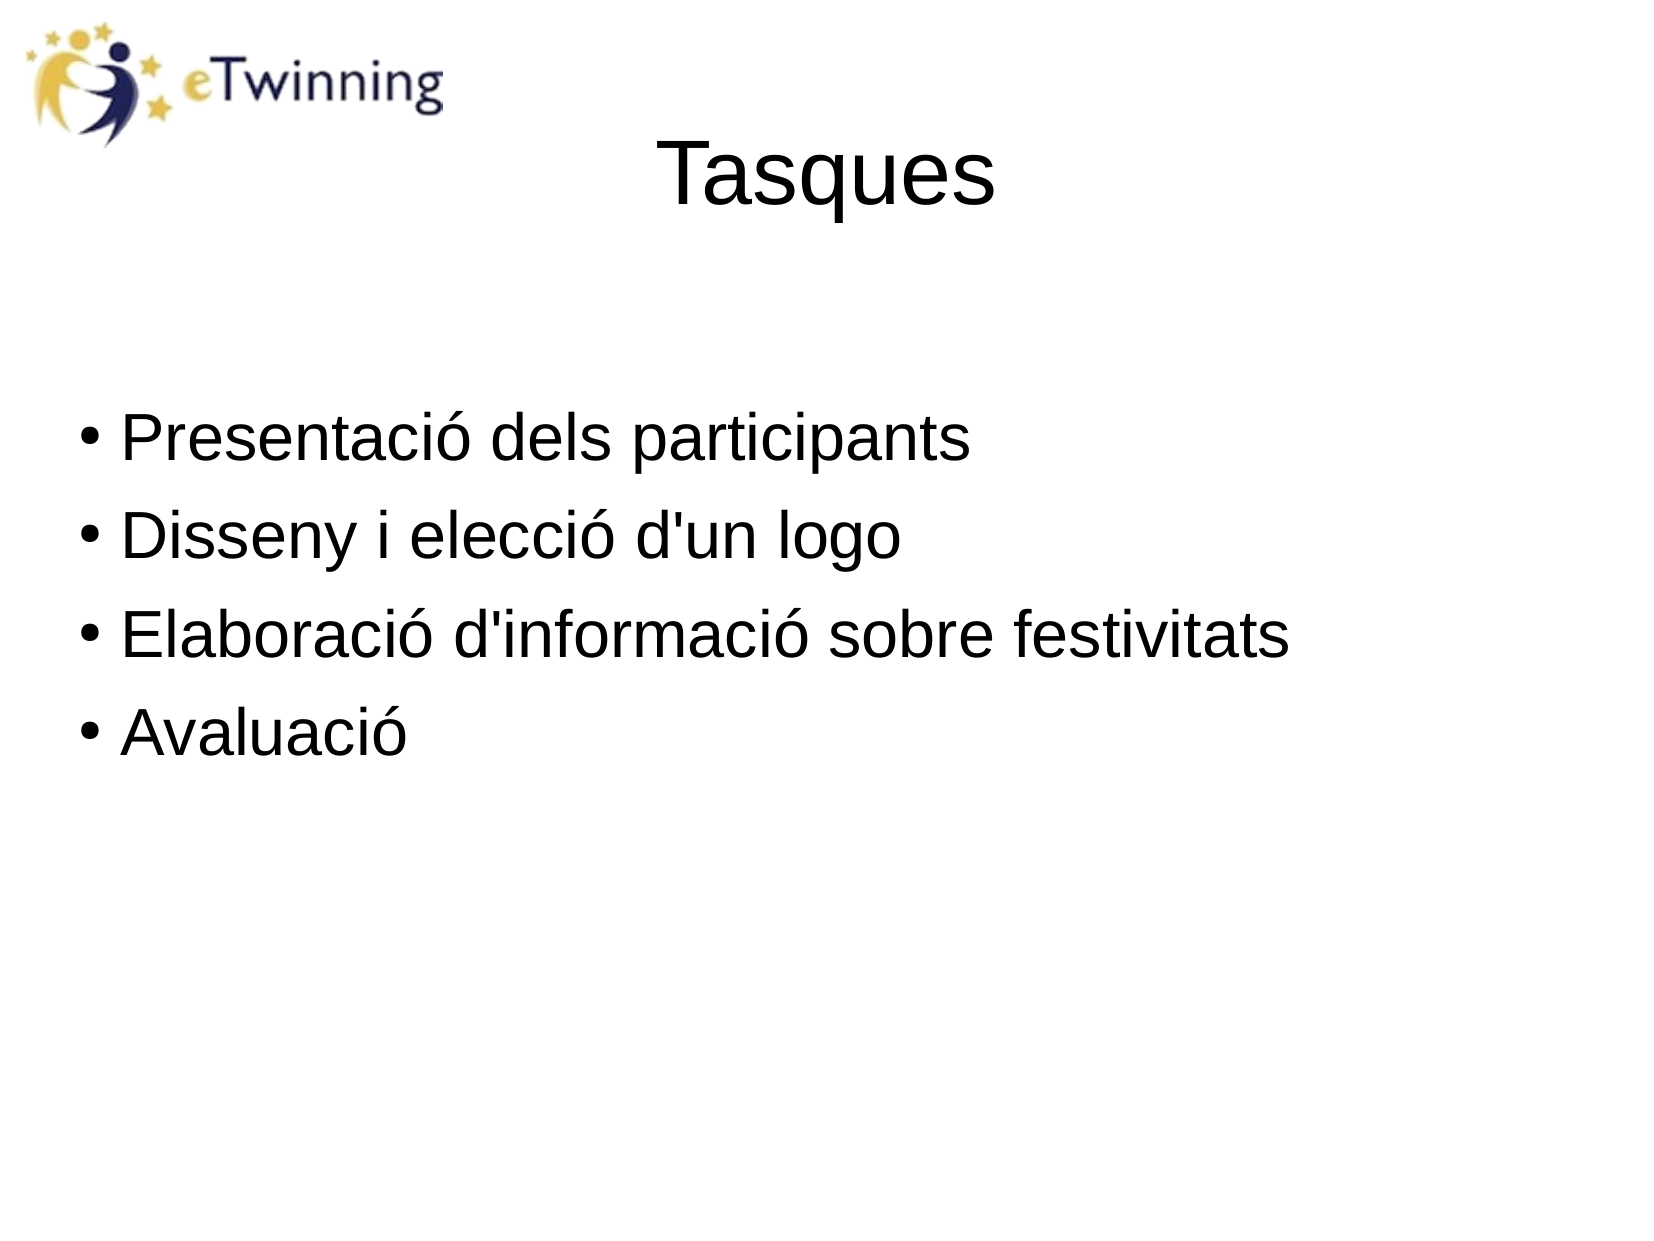

# Tasques
 Presentació dels participants
 Disseny i elecció d'un logo
 Elaboració d'informació sobre festivitats
 Avaluació